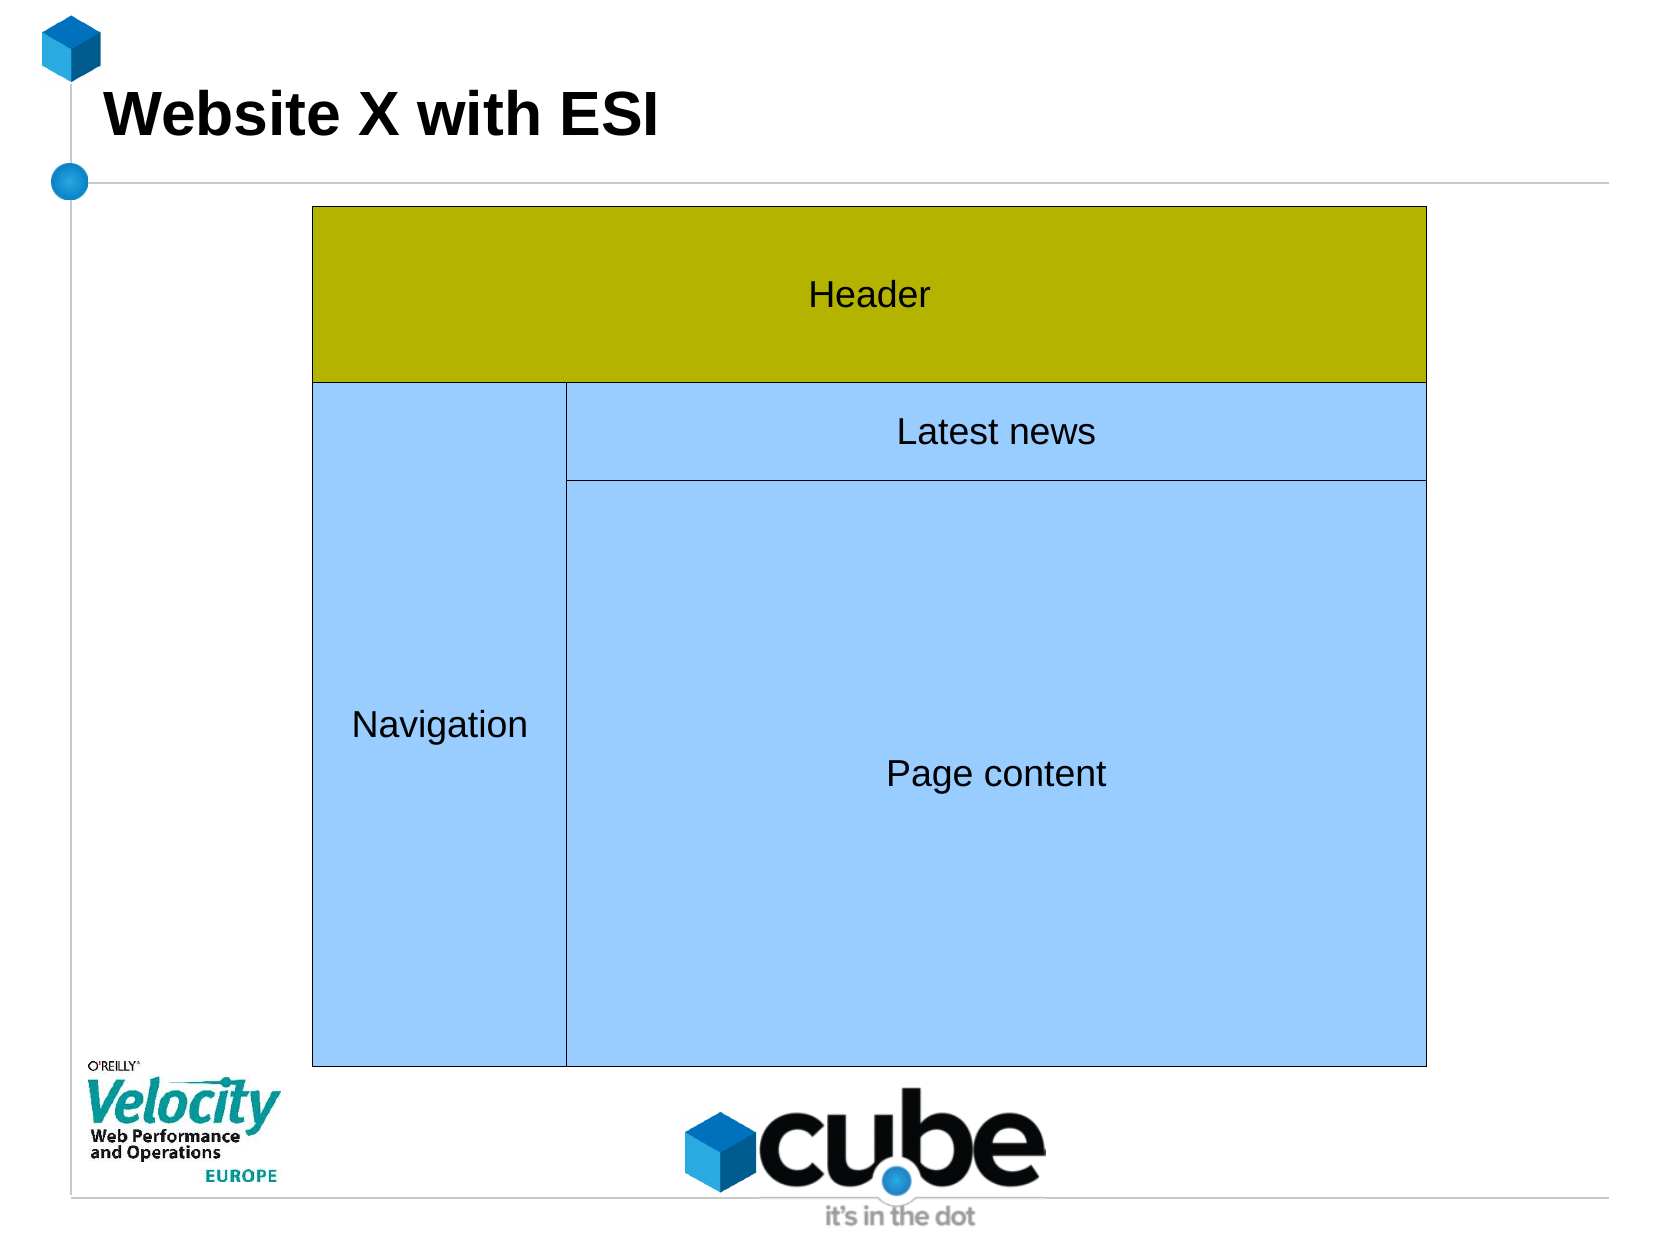

# Website X with ESI
Article content page
Header
Navigation
Latest news
Page content